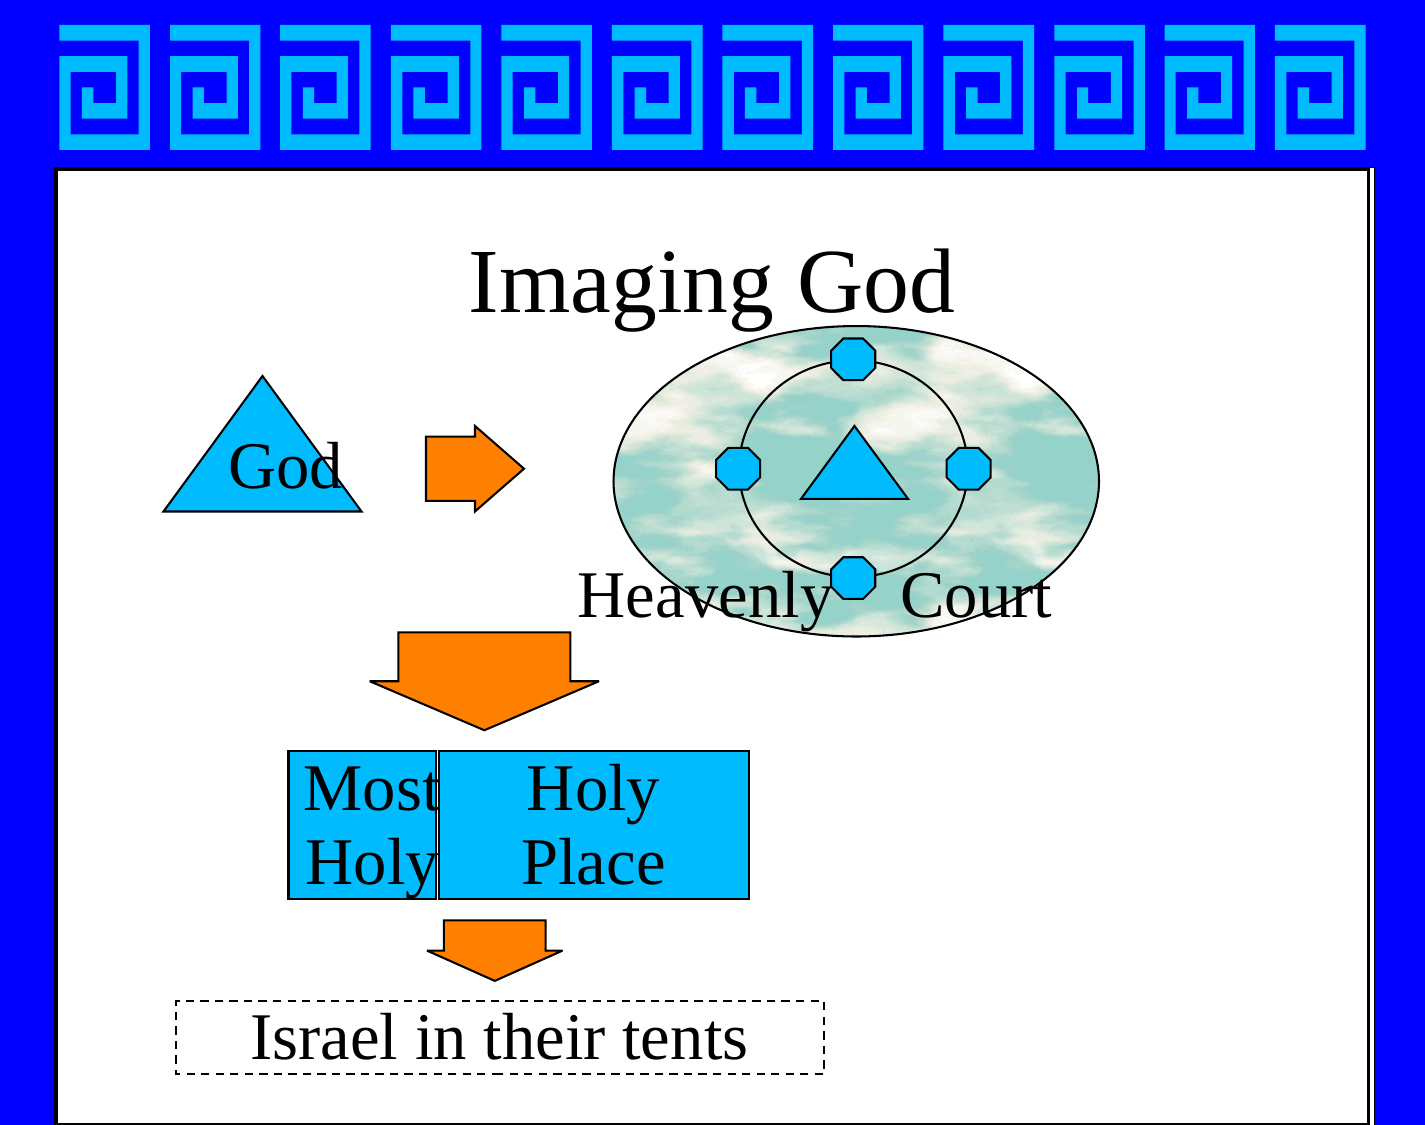

# Imaging God
Heavenly Court
God
Most
Holy
Holy
Place
Israel in their tents